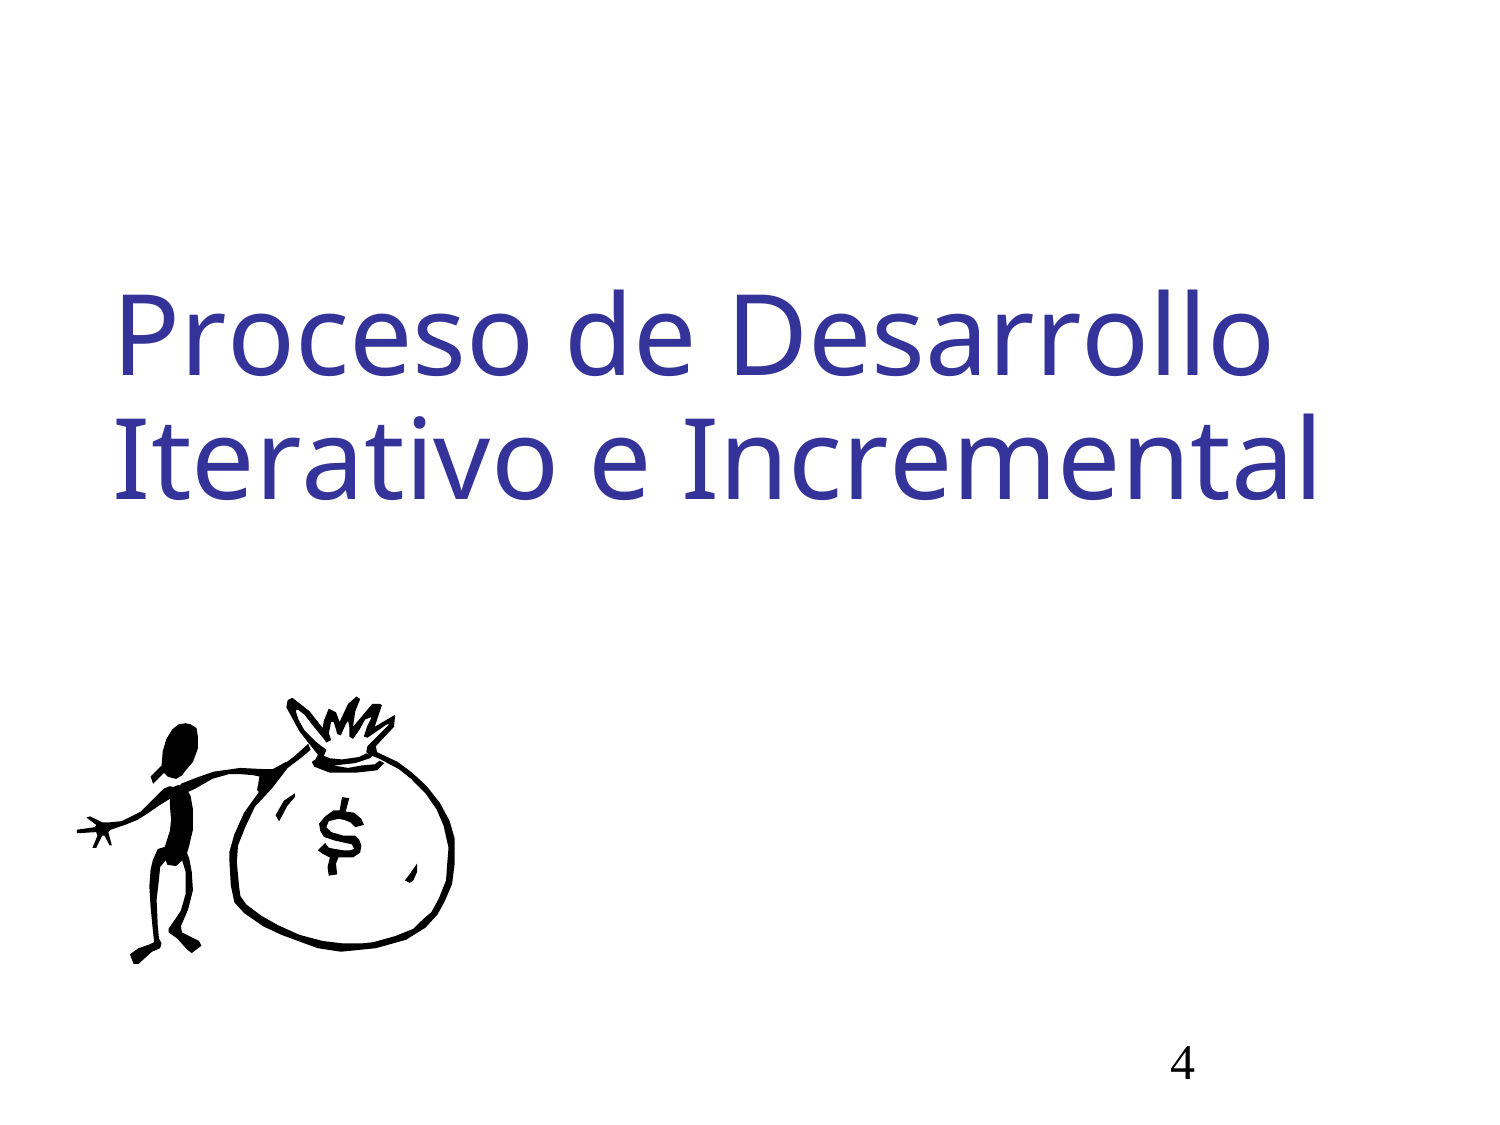

# Proceso de Desarrollo Iterativo e Incremental
4